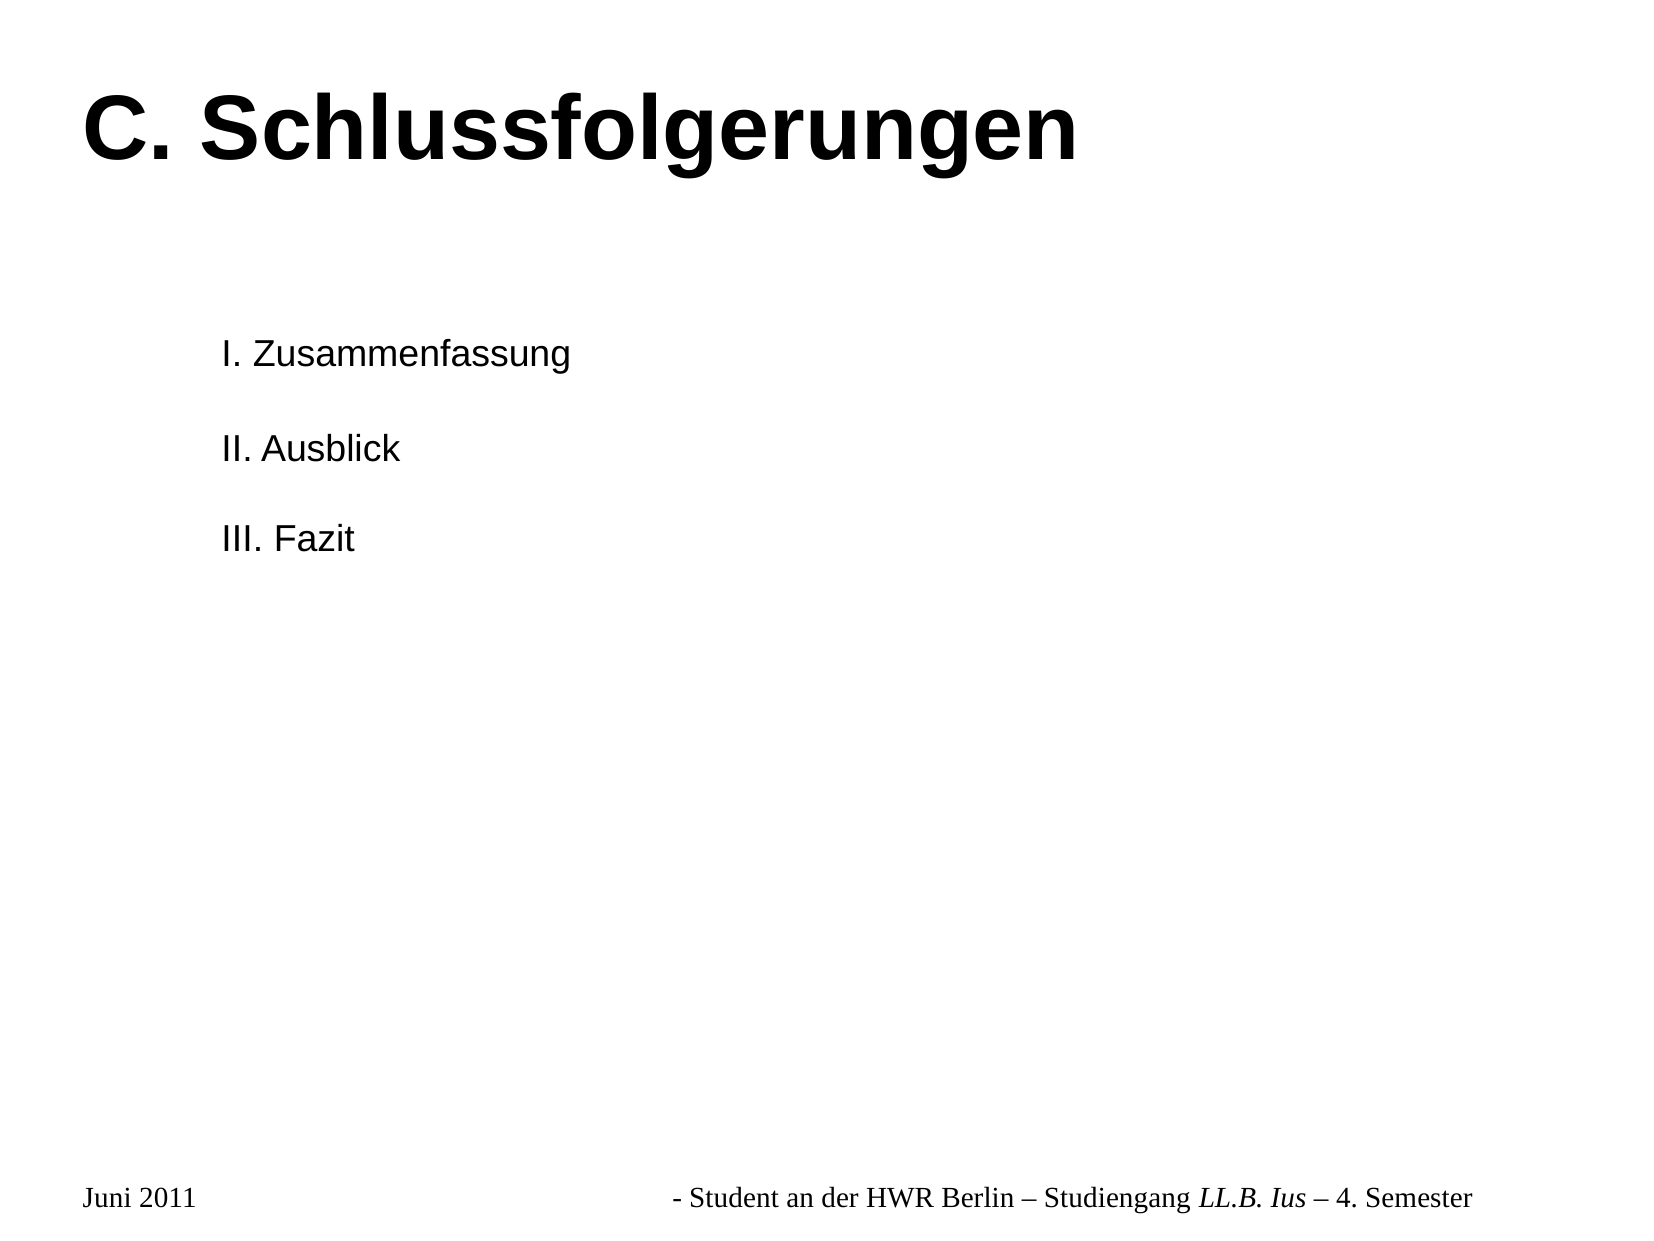

# C. Schlussfolgerungen
I. Zusammenfassung
II. Ausblick
III. Fazit